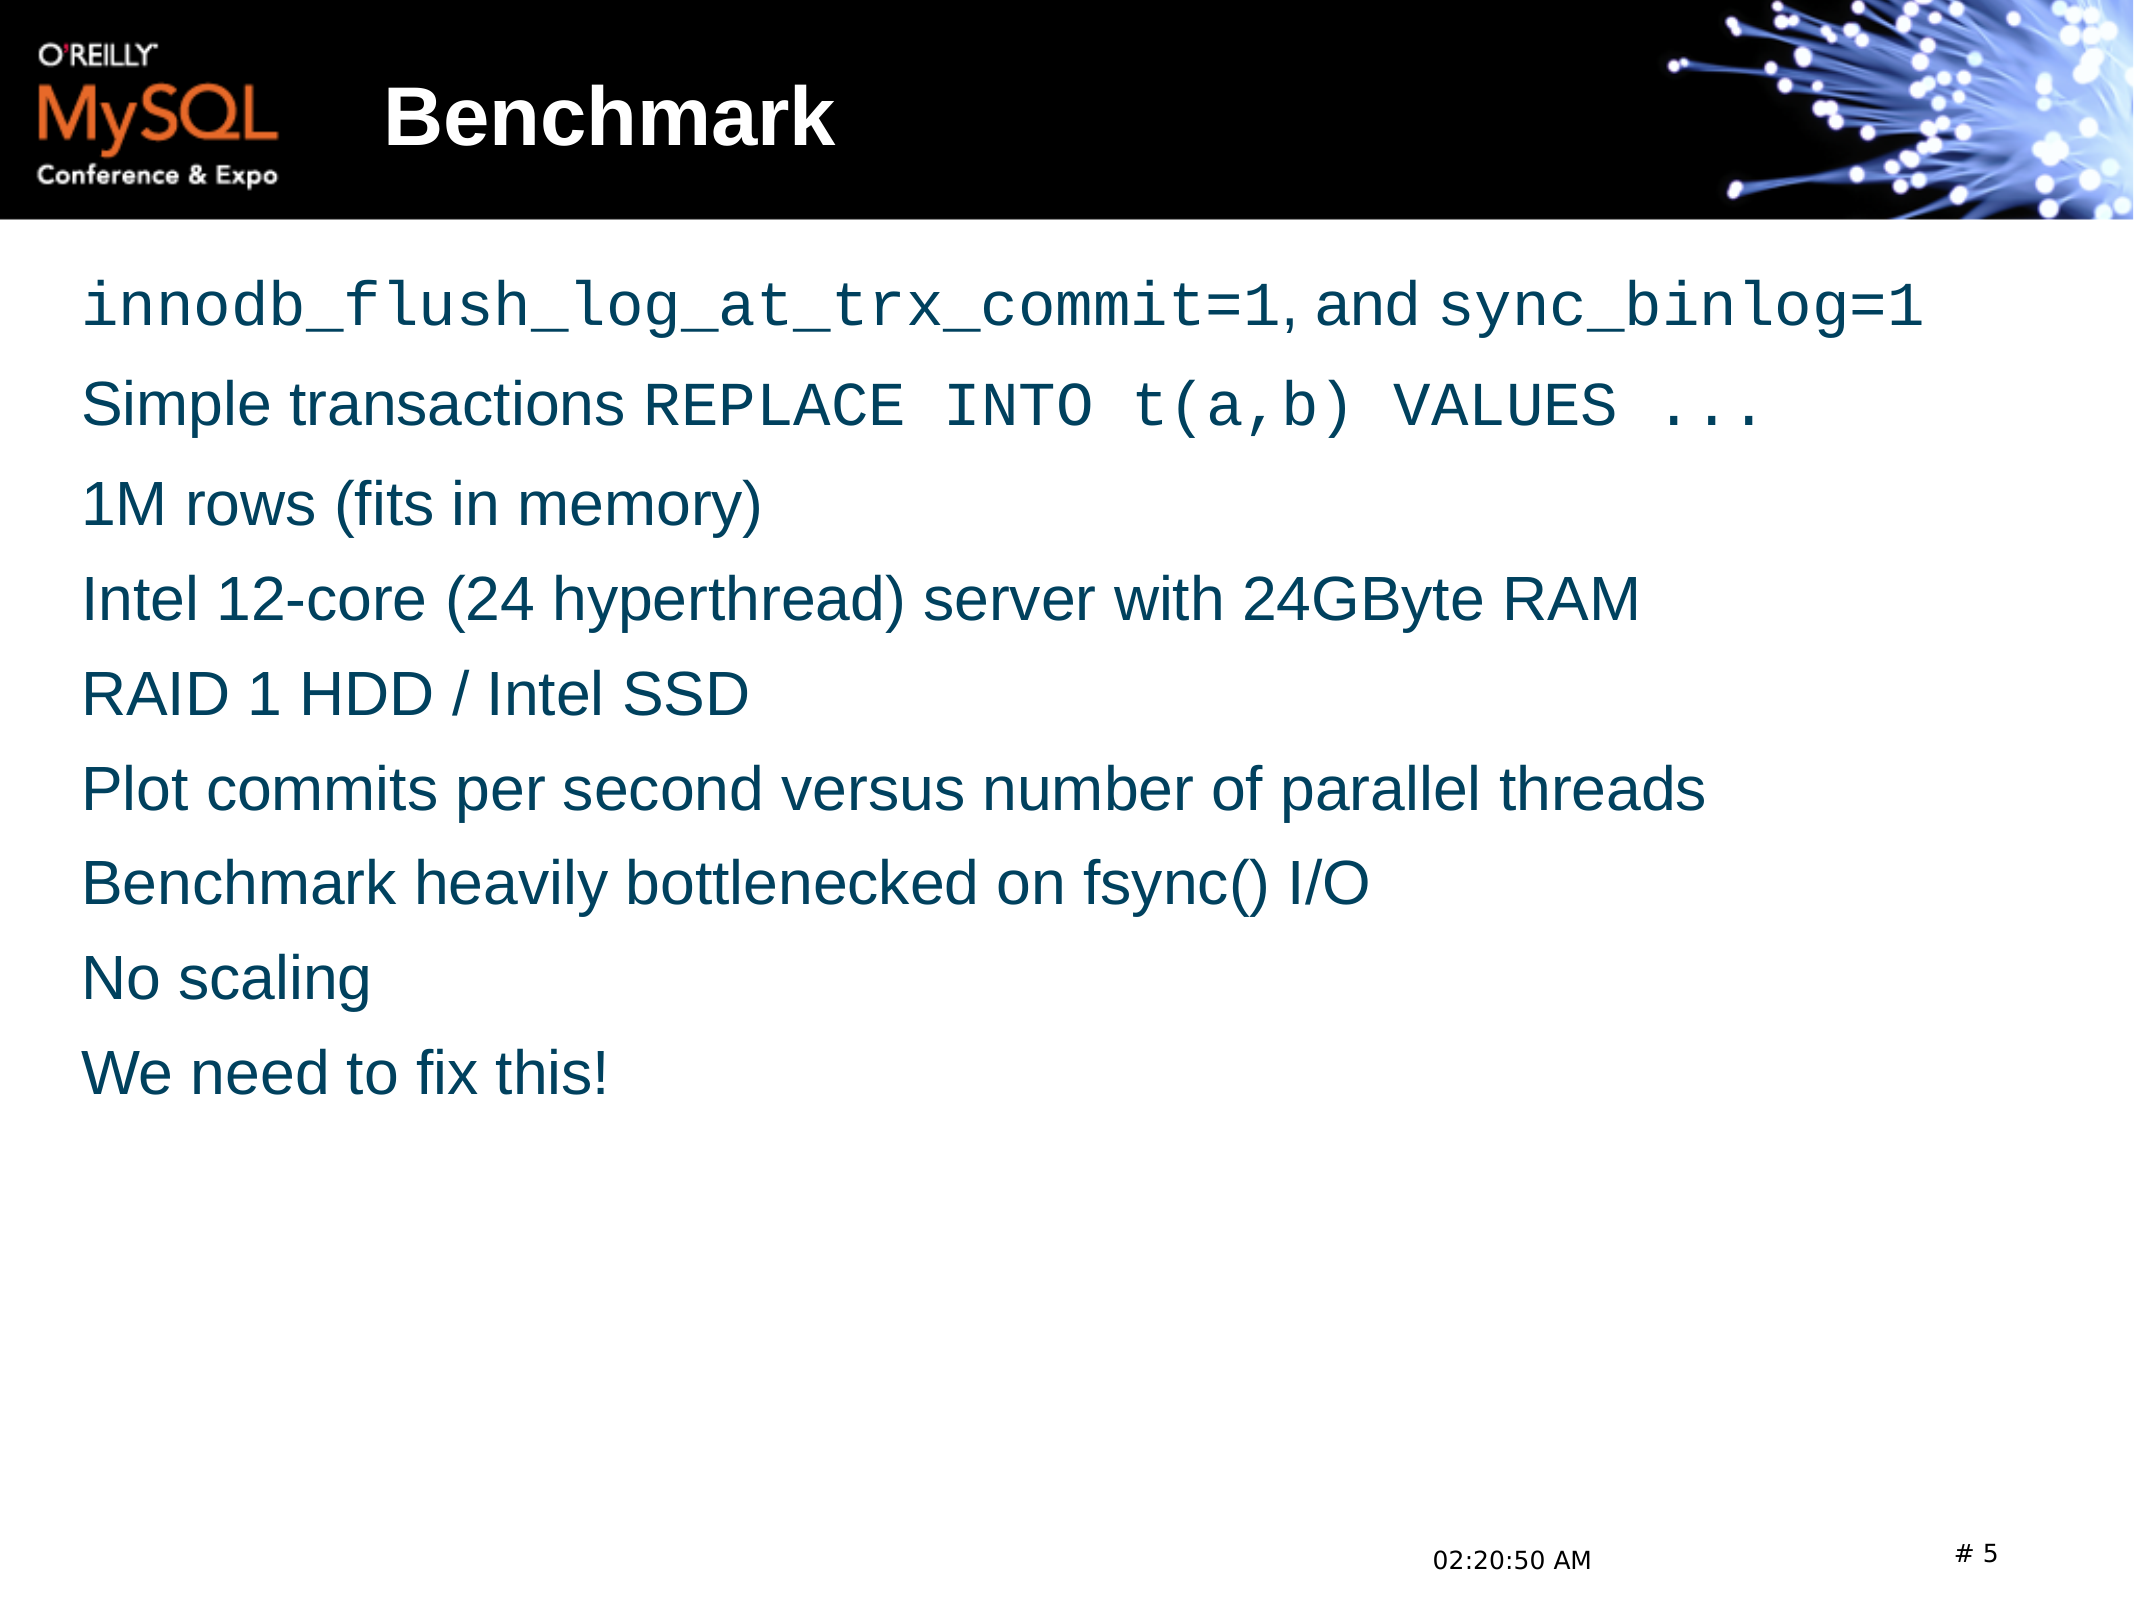

# Benchmark
innodb_flush_log_at_trx_commit=1, and sync_binlog=1
Simple transactions REPLACE INTO t(a,b) VALUES ...
1M rows (fits in memory)
Intel 12-core (24 hyperthread) server with 24GByte RAM
RAID 1 HDD / Intel SSD
Plot commits per second versus number of parallel threads
Benchmark heavily bottlenecked on fsync() I/O
No scaling
We need to fix this!